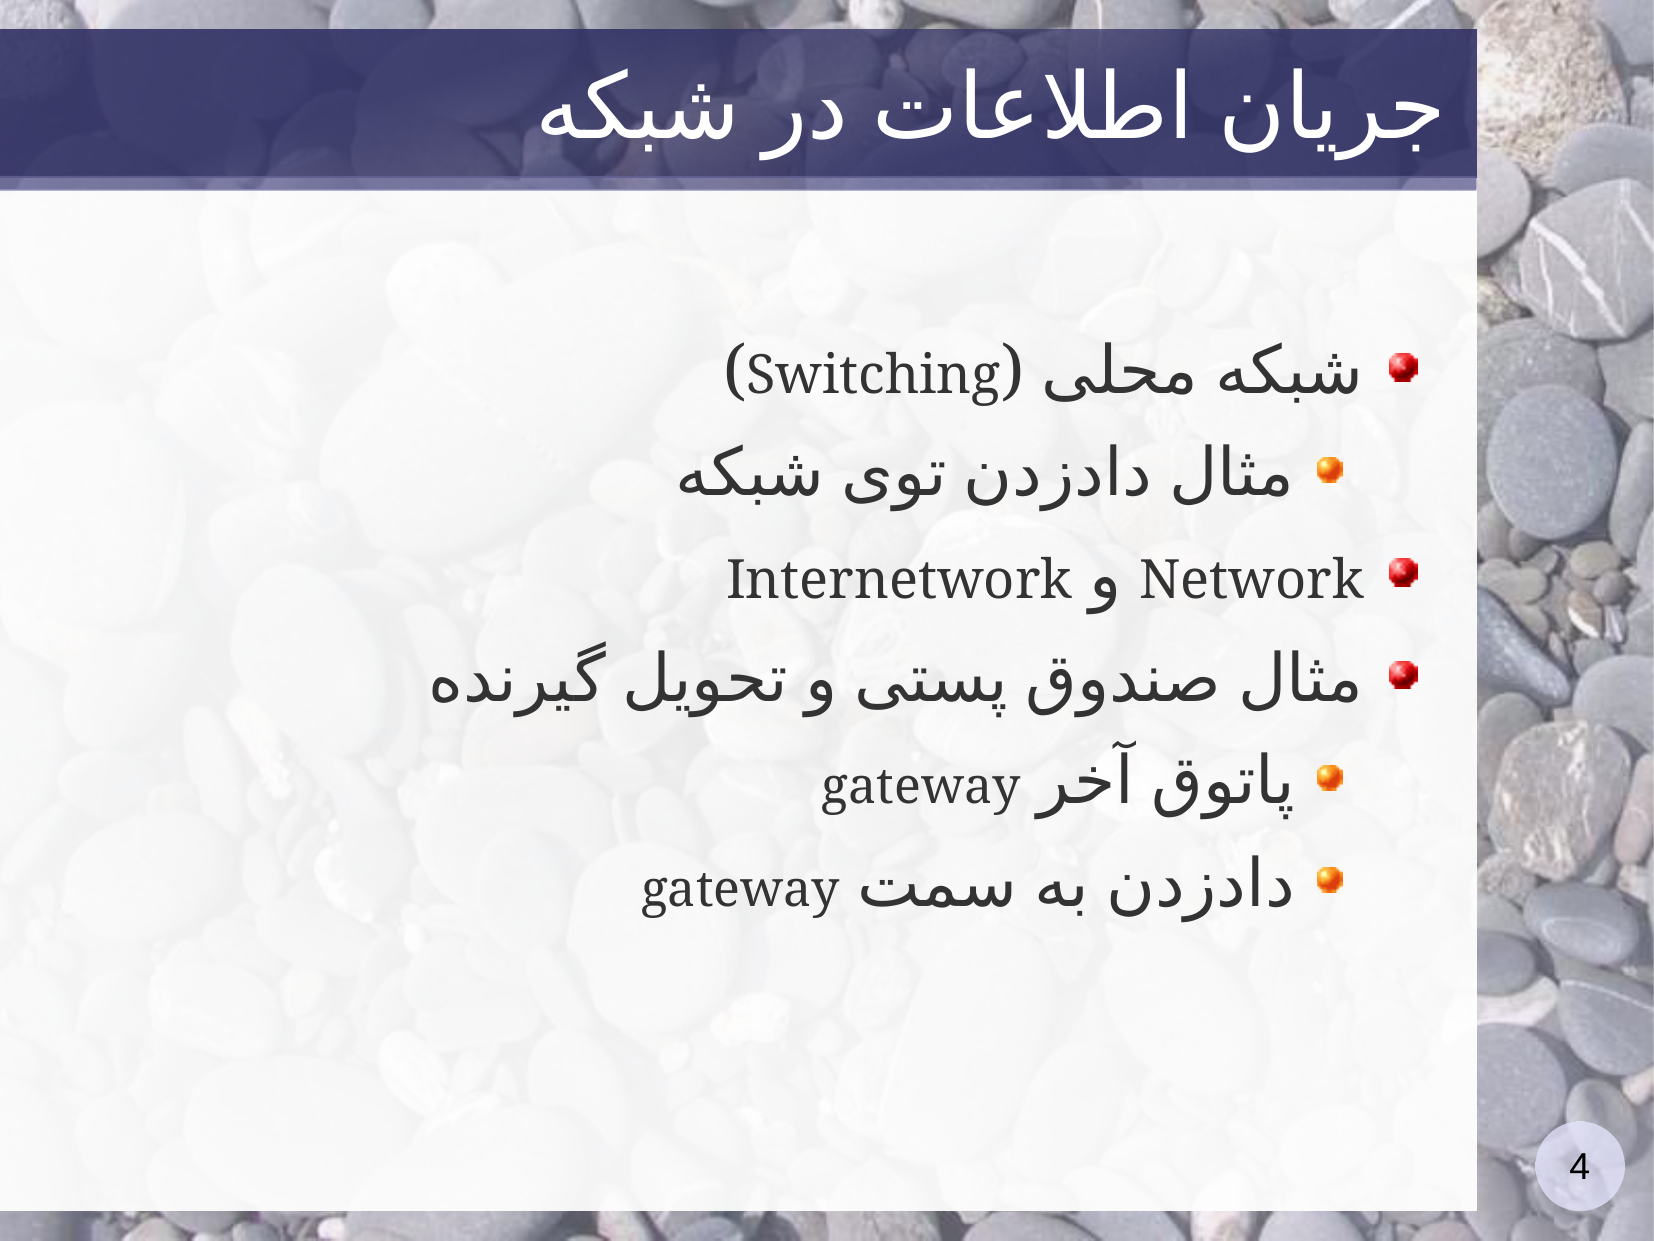

# جریان اطلاعات در شبکه
شبکه محلی (Switching)
مثال دادزدن توی شبکه
Network و Internetwork
مثال صندوق پستی و تحویل گیرنده
پاتوق آخر gateway
دادزدن به سمت gateway